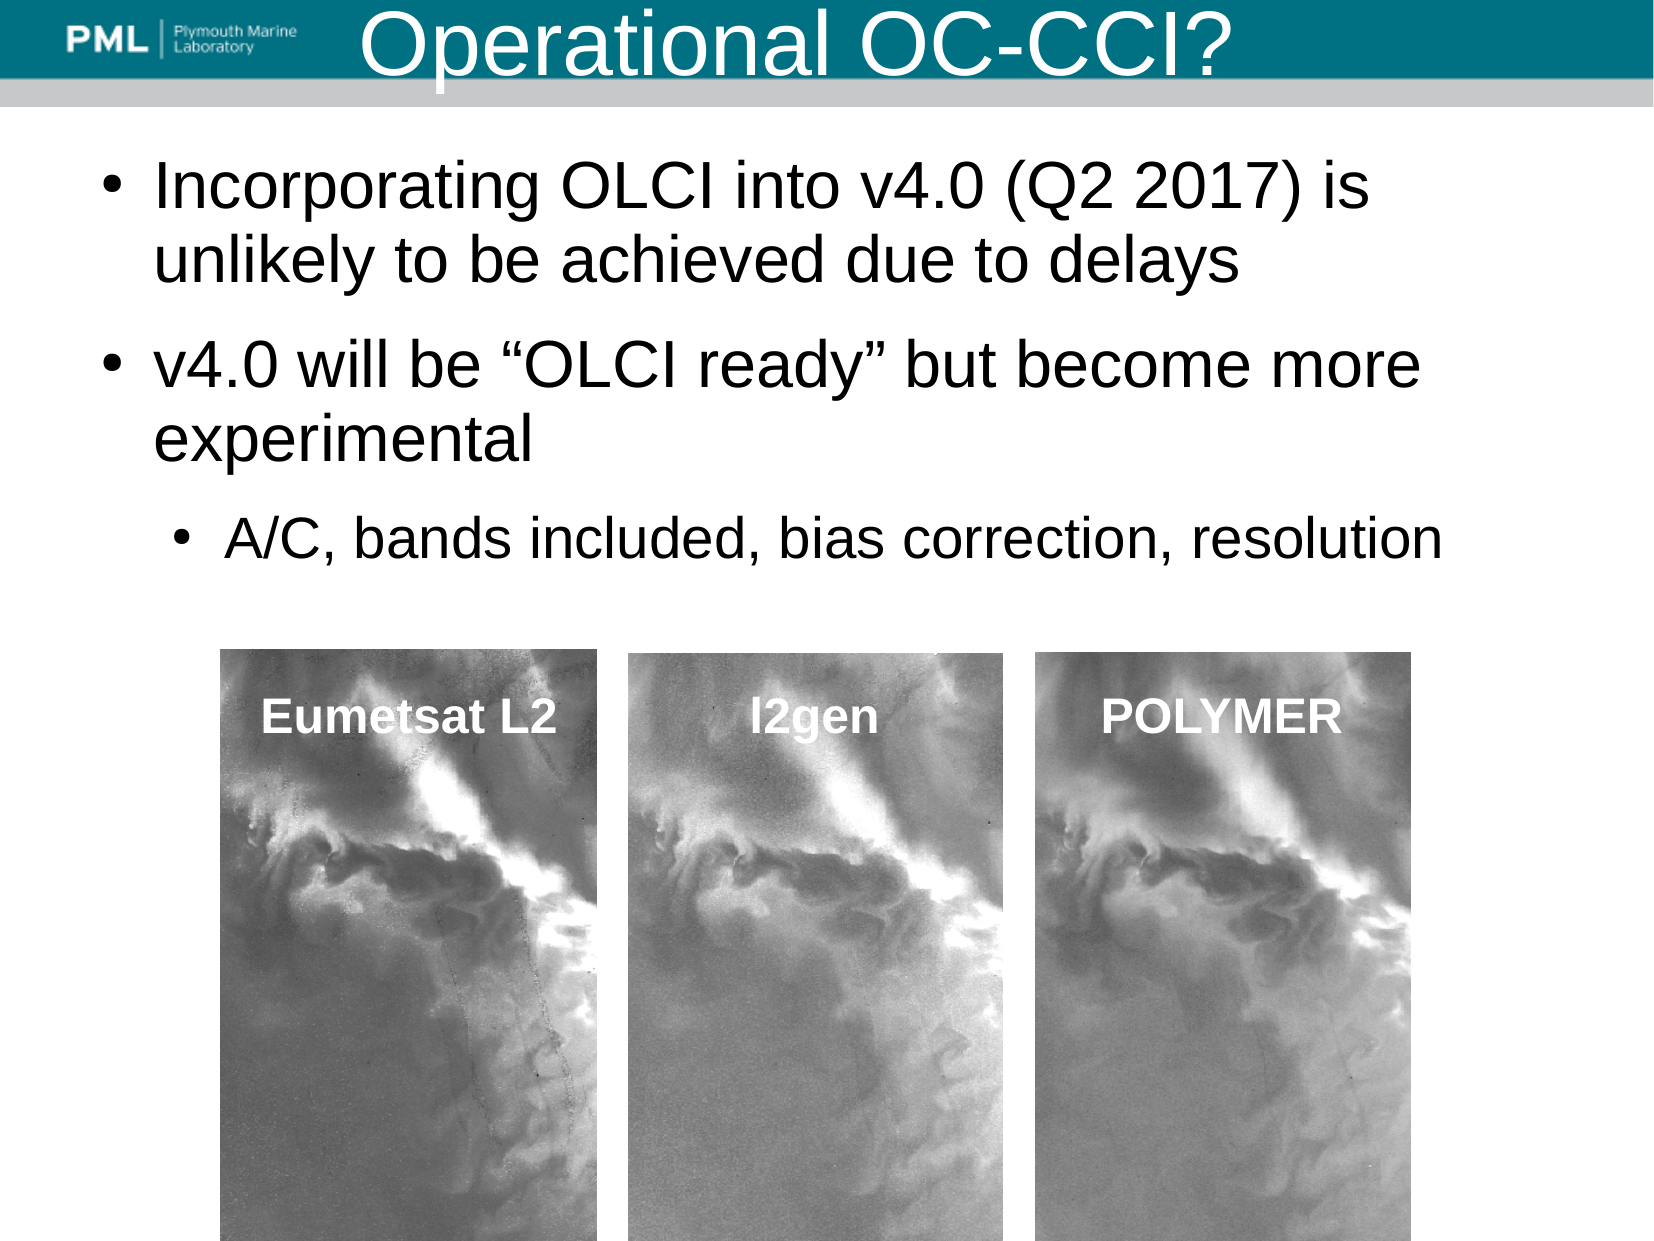

# Operational OC-CCI?
Incorporating OLCI into v4.0 (Q2 2017) is unlikely to be achieved due to delays
v4.0 will be “OLCI ready” but become more experimental
A/C, bands included, bias correction, resolution
Eumetsat L2
l2gen
POLYMER